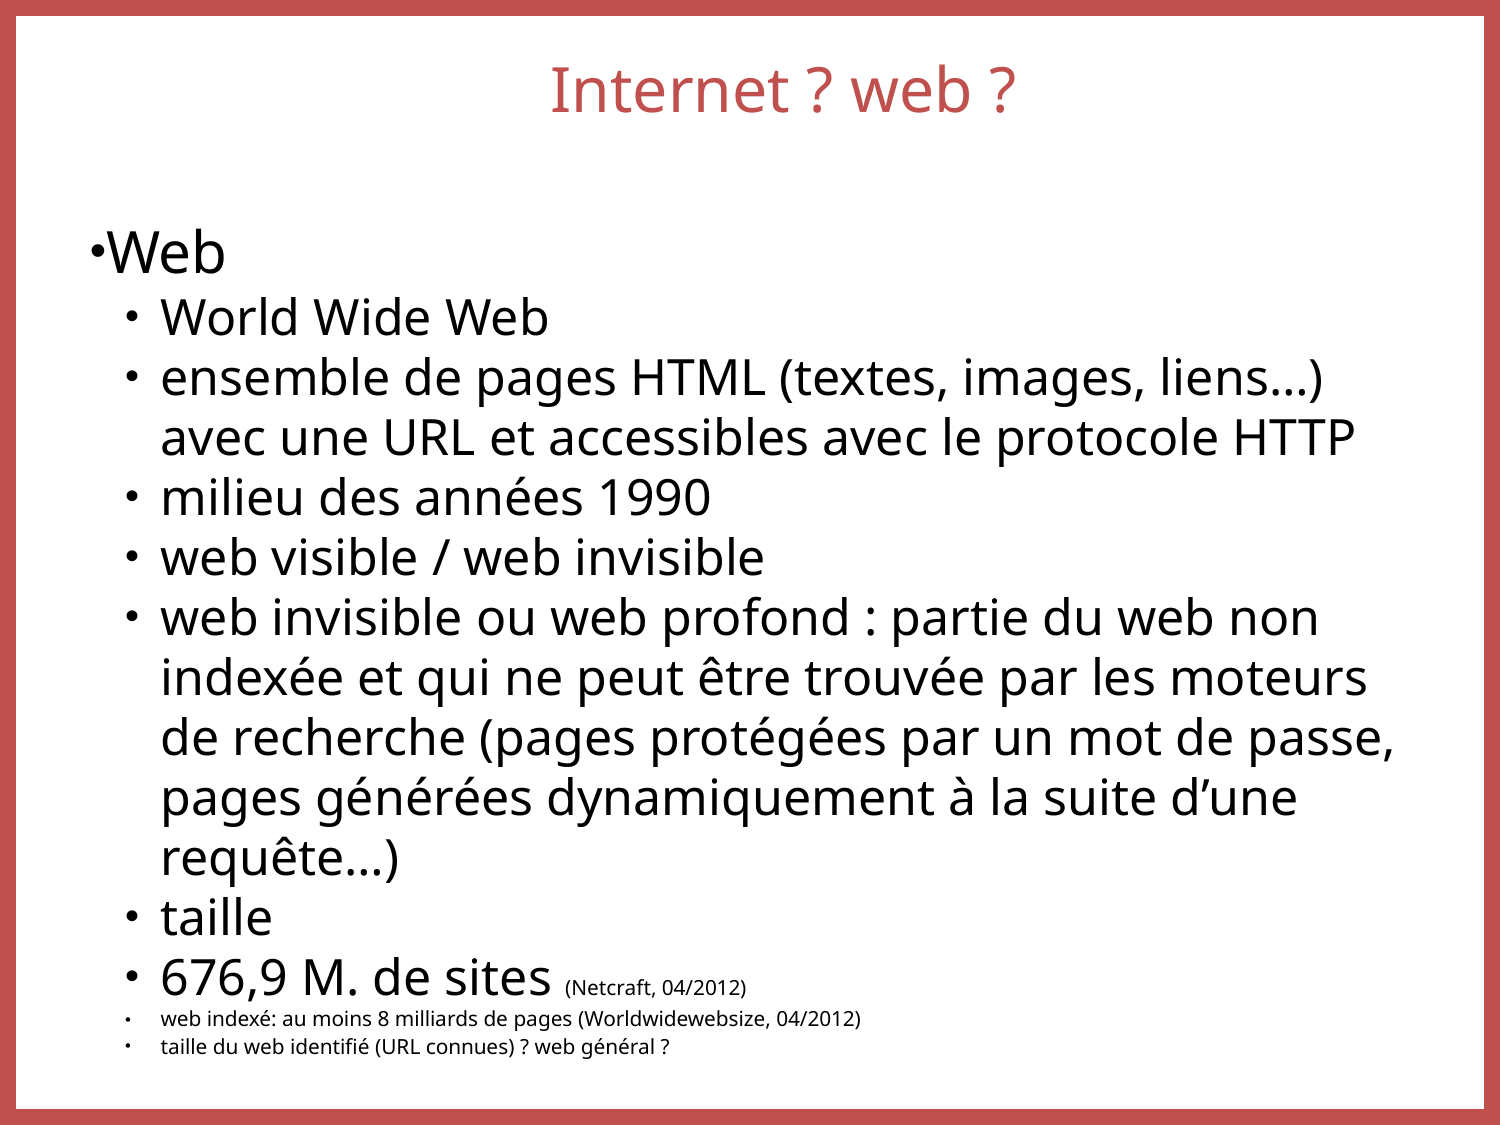

Internet ? web ?
Web
World Wide Web
ensemble de pages HTML (textes, images, liens…) avec une URL et accessibles avec le protocole HTTP
milieu des années 1990
web visible / web invisible
web invisible ou web profond : partie du web non indexée et qui ne peut être trouvée par les moteurs de recherche (pages protégées par un mot de passe, pages générées dynamiquement à la suite d’une requête…)
taille
676,9 M. de sites (Netcraft, 04/2012)
web indexé: au moins 8 milliards de pages (Worldwidewebsize, 04/2012)
taille du web identifié (URL connues) ? web général ?